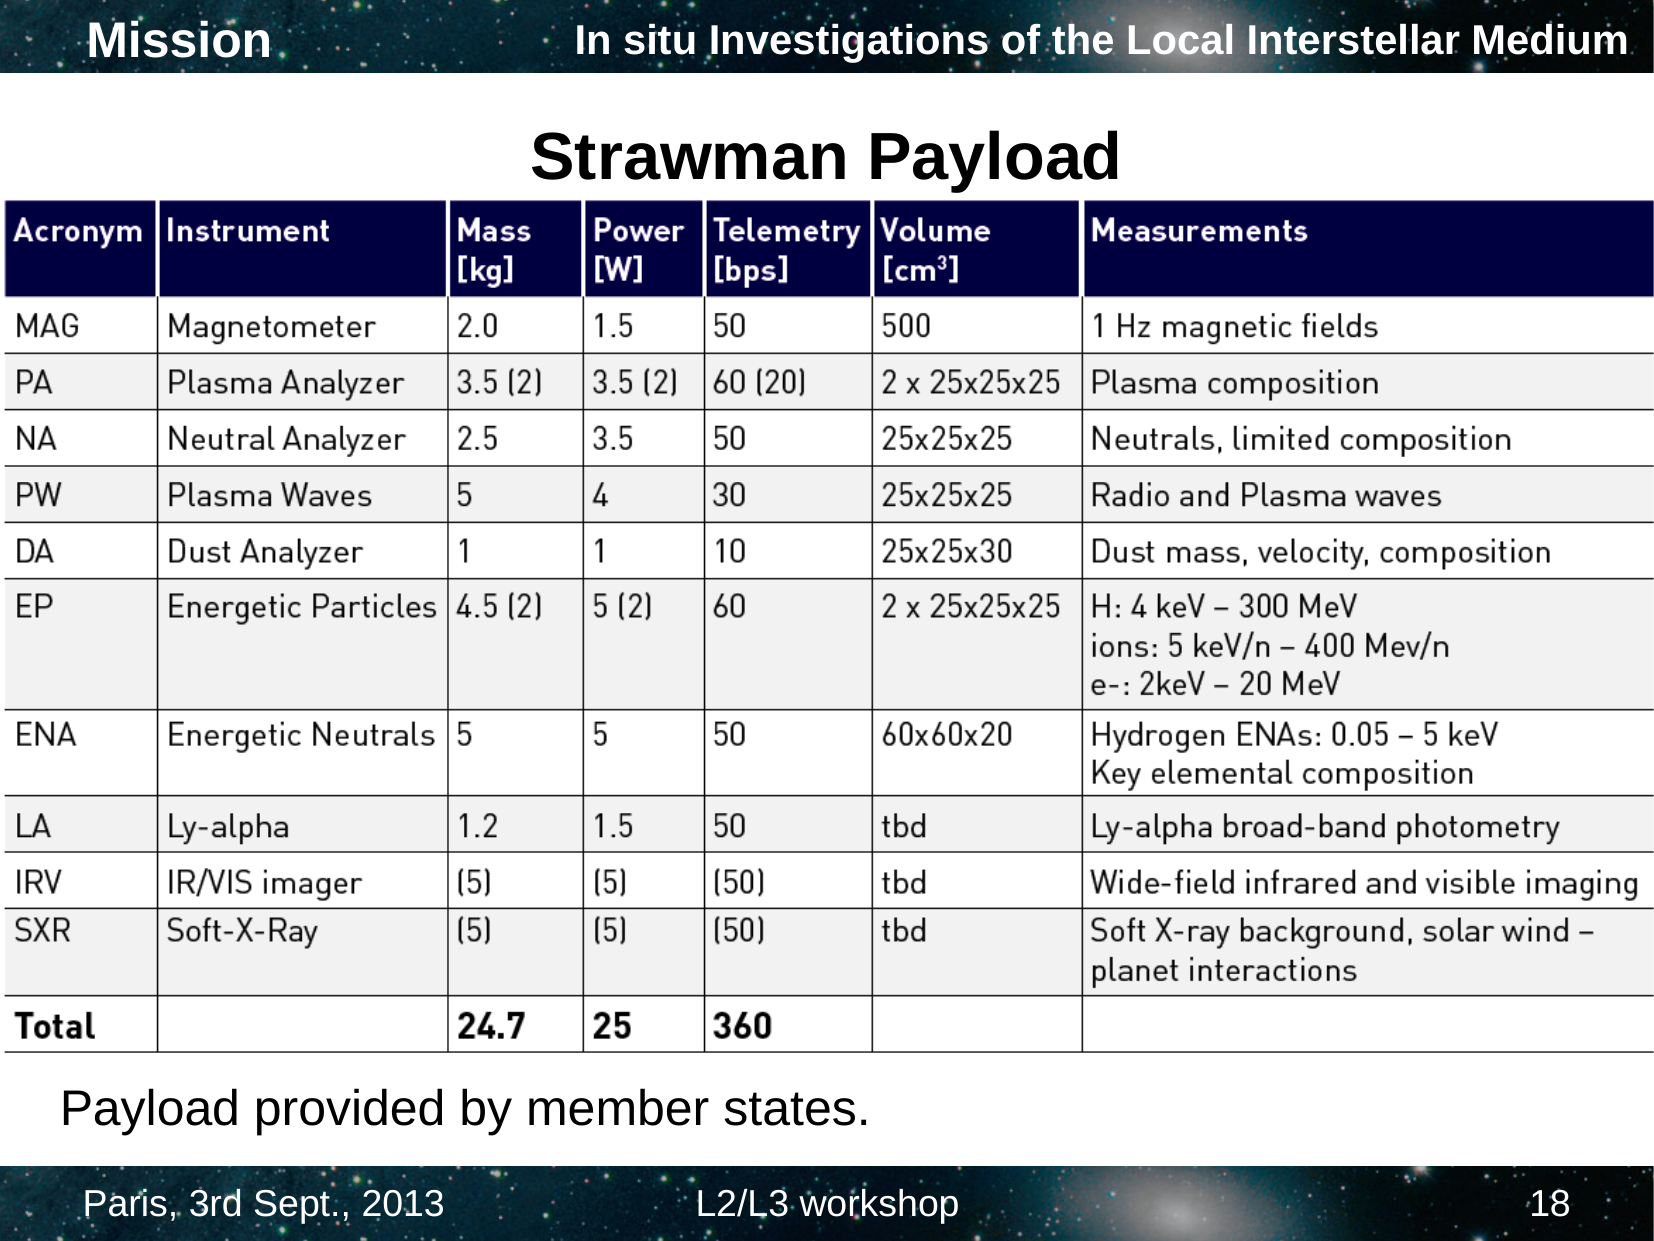

Mission
Strawman Payload
Payload provided by member states.